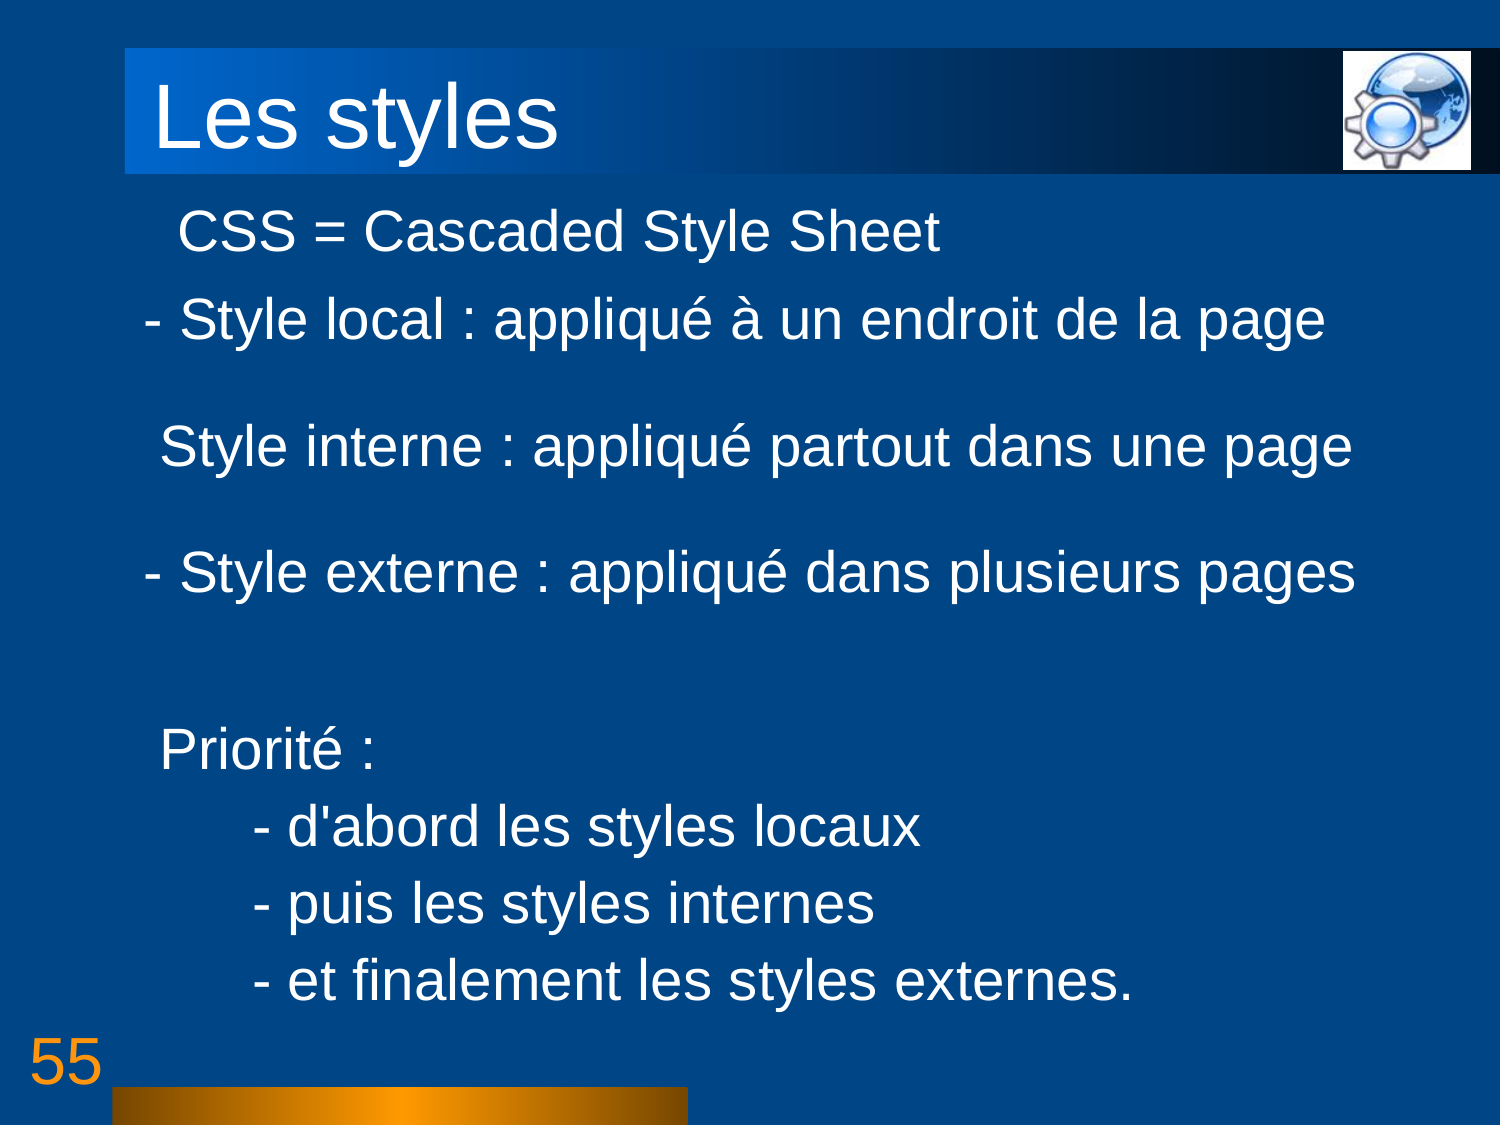

# Les styles CSS = Cascaded Style Sheet
- Style local : appliqué à un endroit de la page
 Style interne : appliqué partout dans une page
- Style externe : appliqué dans plusieurs pages
 Priorité :
		- d'abord les styles locaux
		- puis les styles internes
		- et finalement les styles externes.